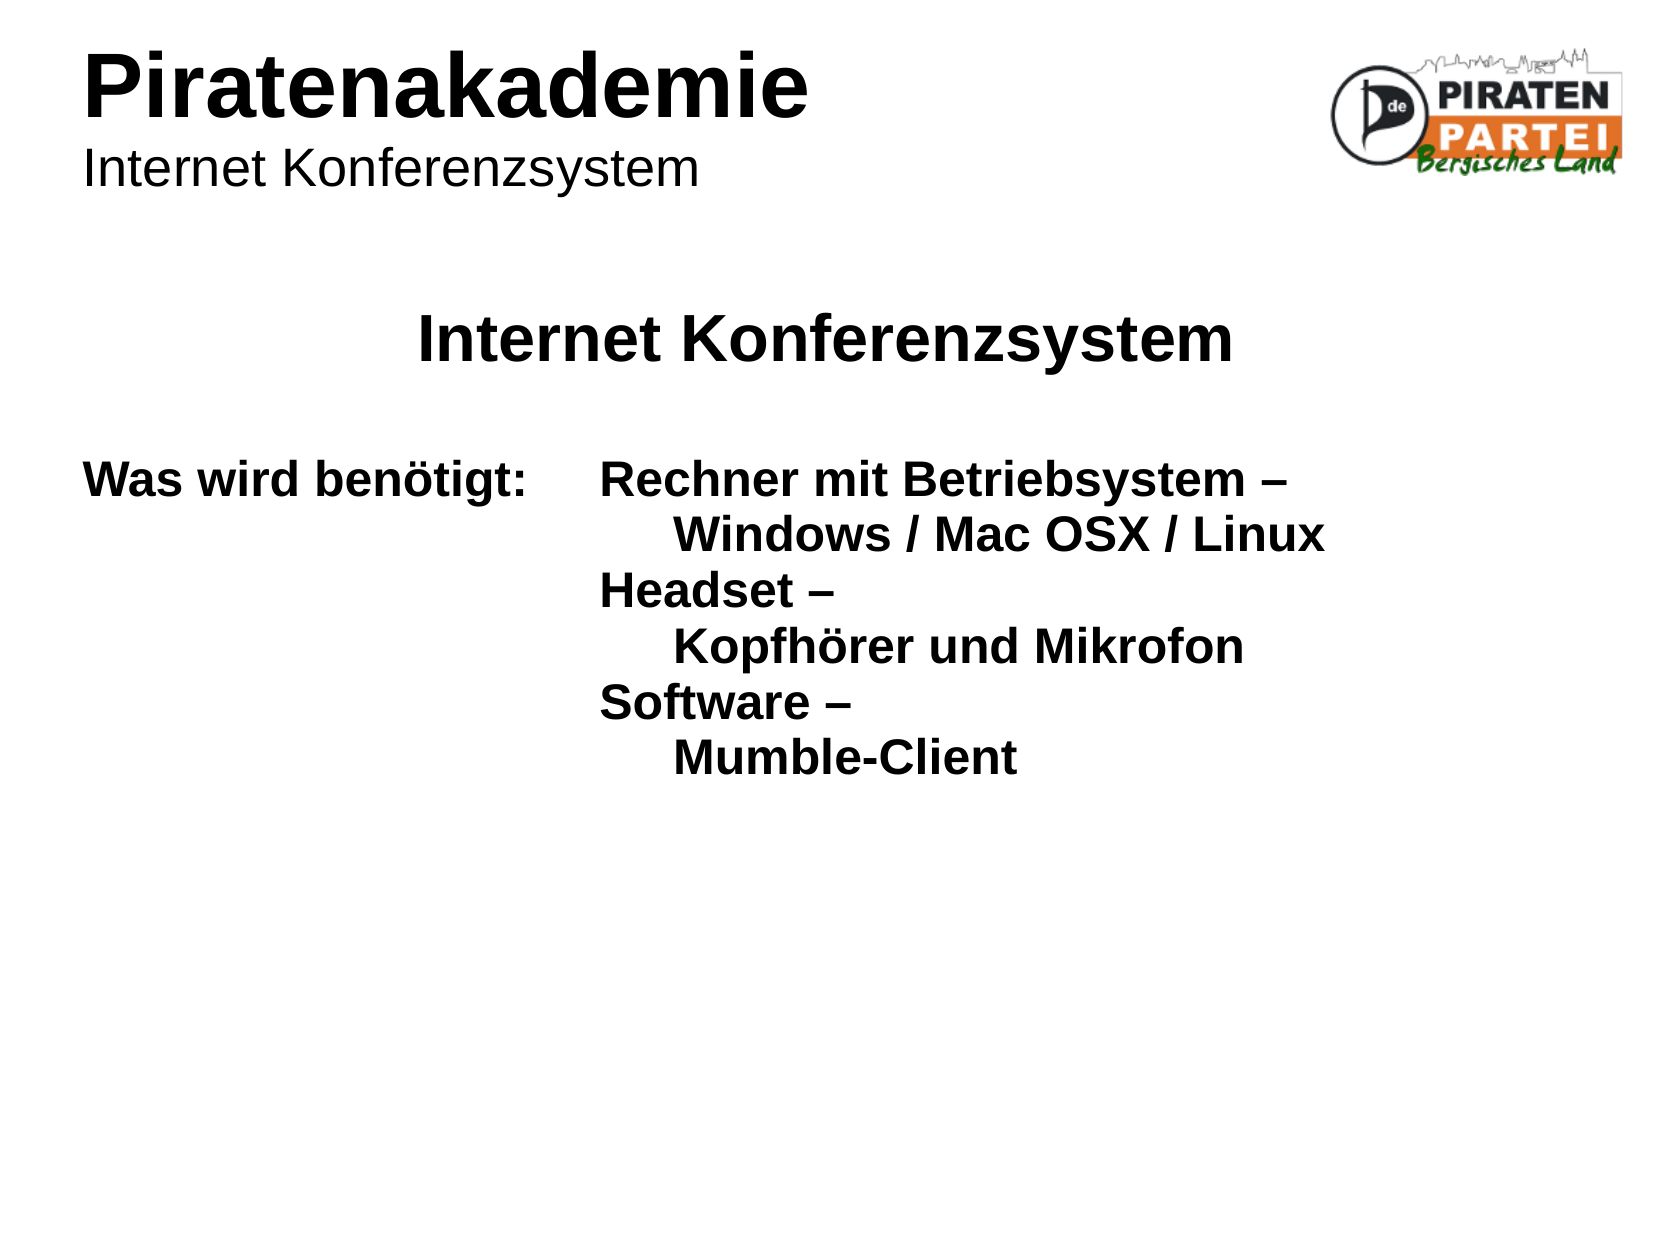

# Piratenakademie Internet Konferenzsystem
Internet Konferenzsystem
Was wird benötigt: 	Rechner mit Betriebsystem –
								Windows / Mac OSX / Linux
							Headset –
								Kopfhörer und Mikrofon
							Software –
								Mumble-Client